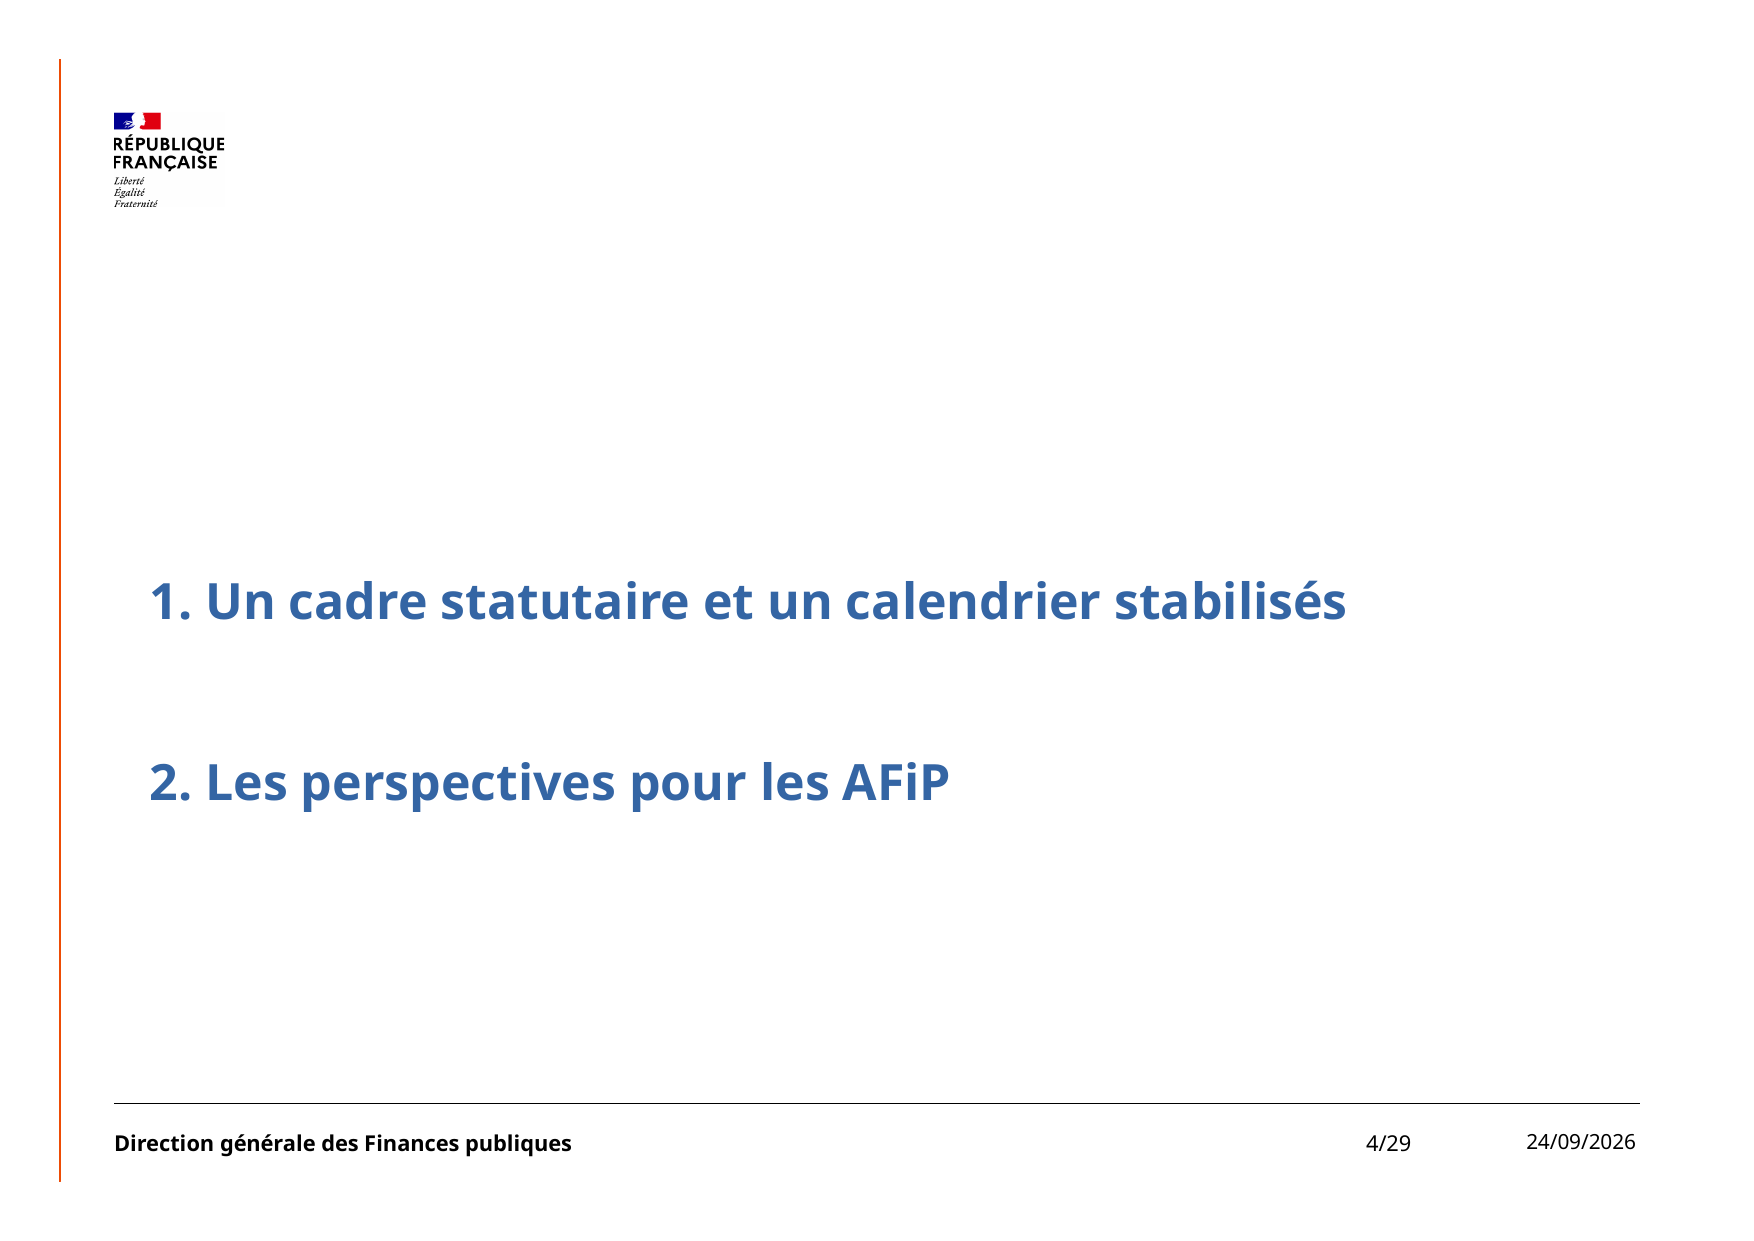

| 1. Un cadre statutaire et un calendrier stabilisés | | |
| --- | --- | --- |
| | | |
| 2. Les perspectives pour les AFiP | | |
| | | |
| | | |
| | | |
| | | |